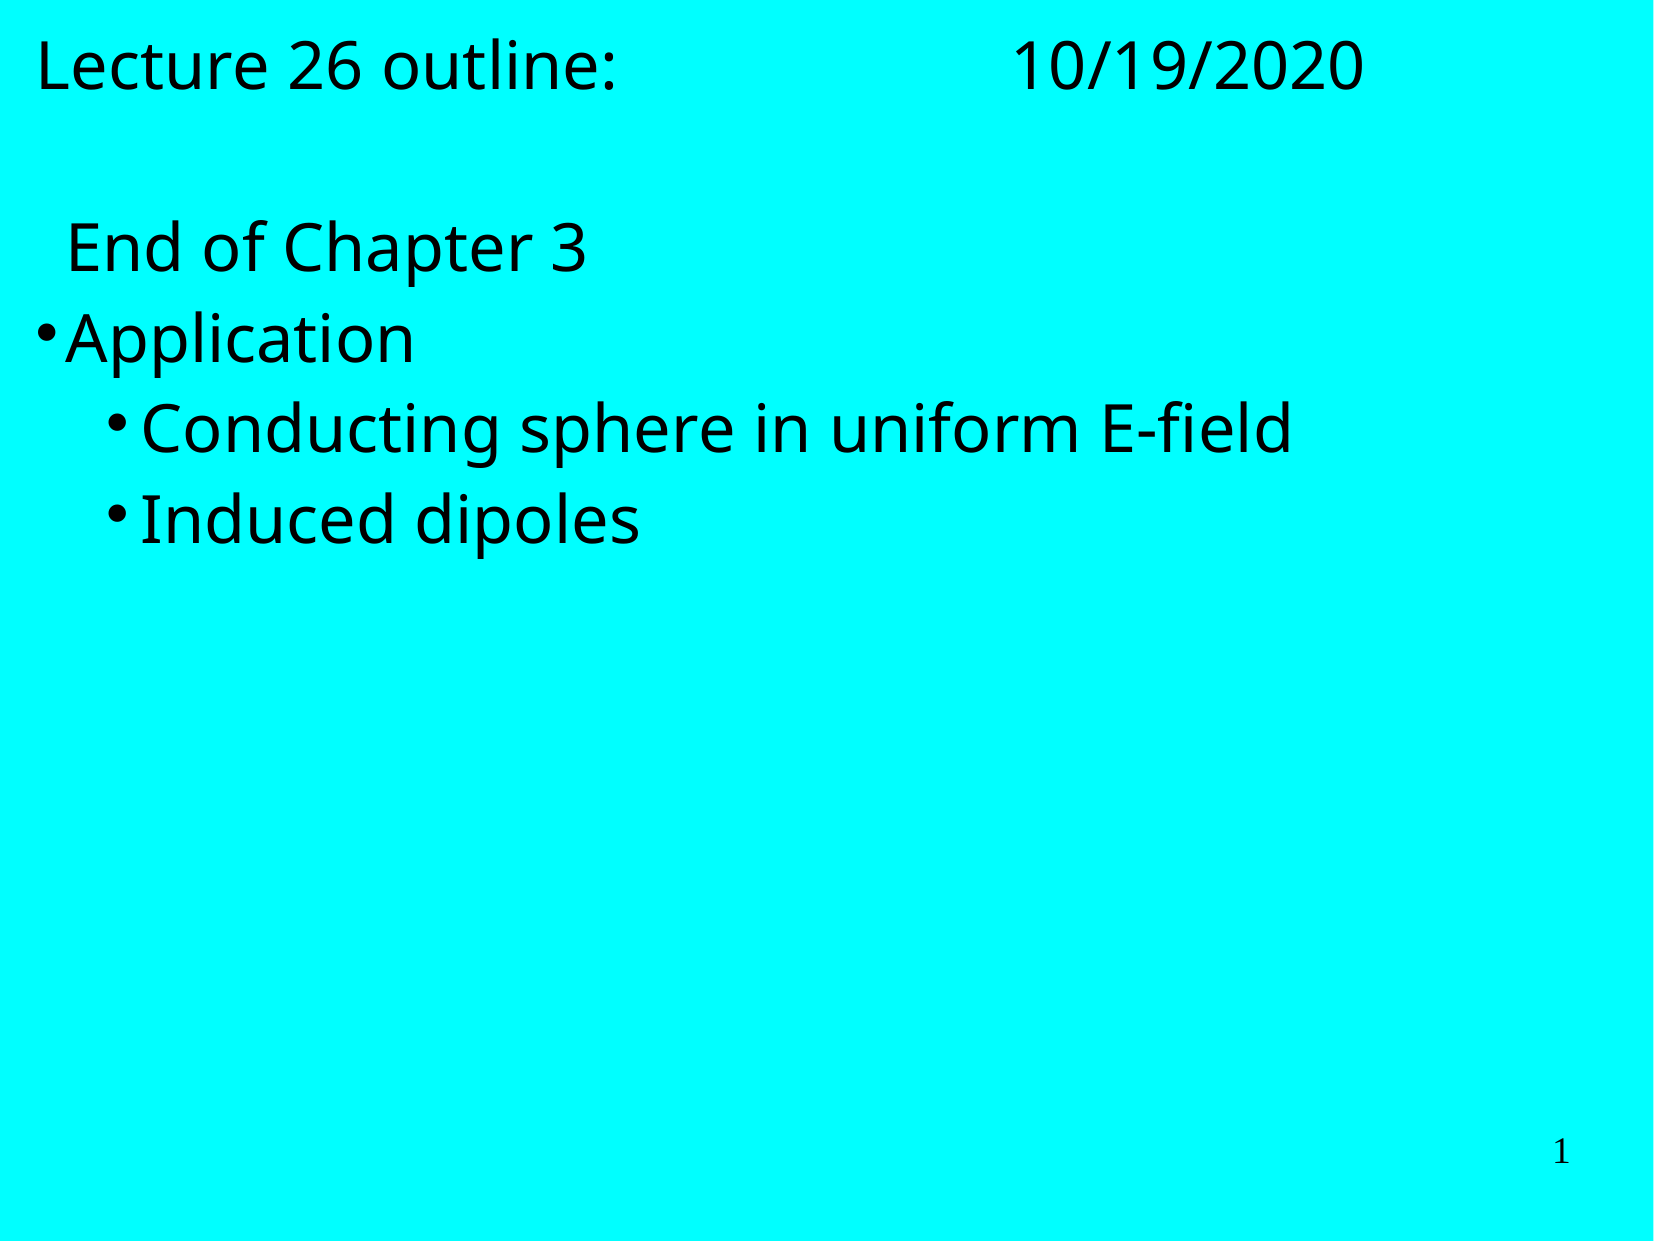

Lecture 26 outline:						10/19/2020
End of Chapter 3
Application
Conducting sphere in uniform E-field
Induced dipoles
1